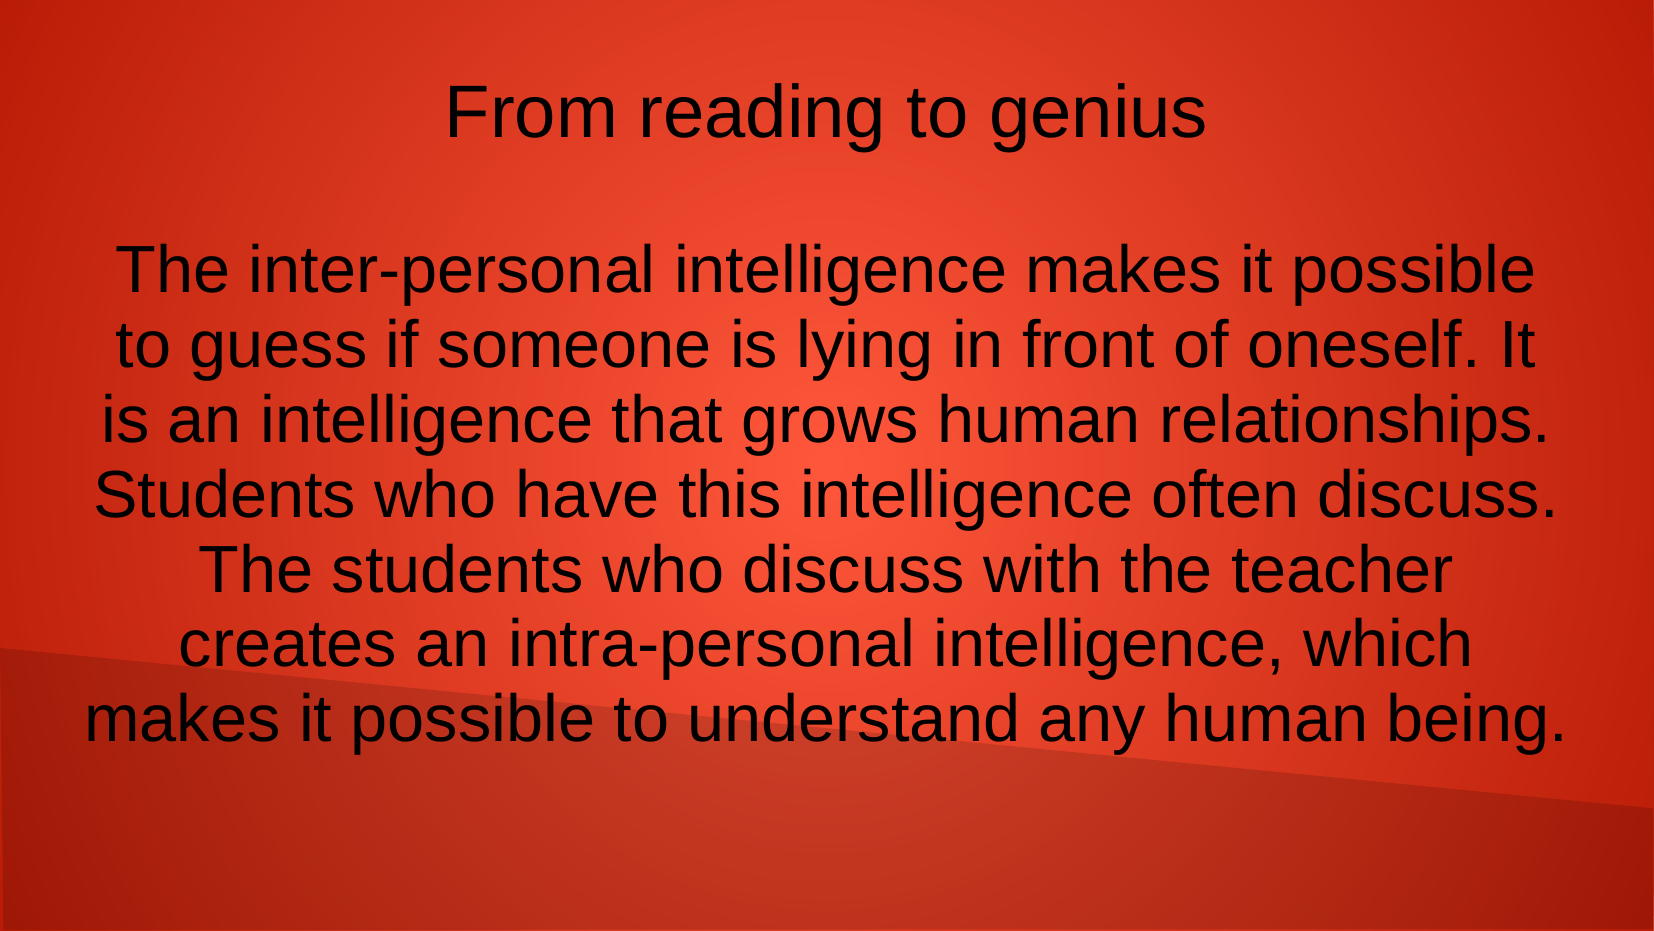

# From reading to genius
The inter-personal intelligence makes it possible to guess if someone is lying in front of oneself. It is an intelligence that grows human relationships. Students who have this intelligence often discuss. The students who discuss with the teacher creates an intra-personal intelligence, which makes it possible to understand any human being.